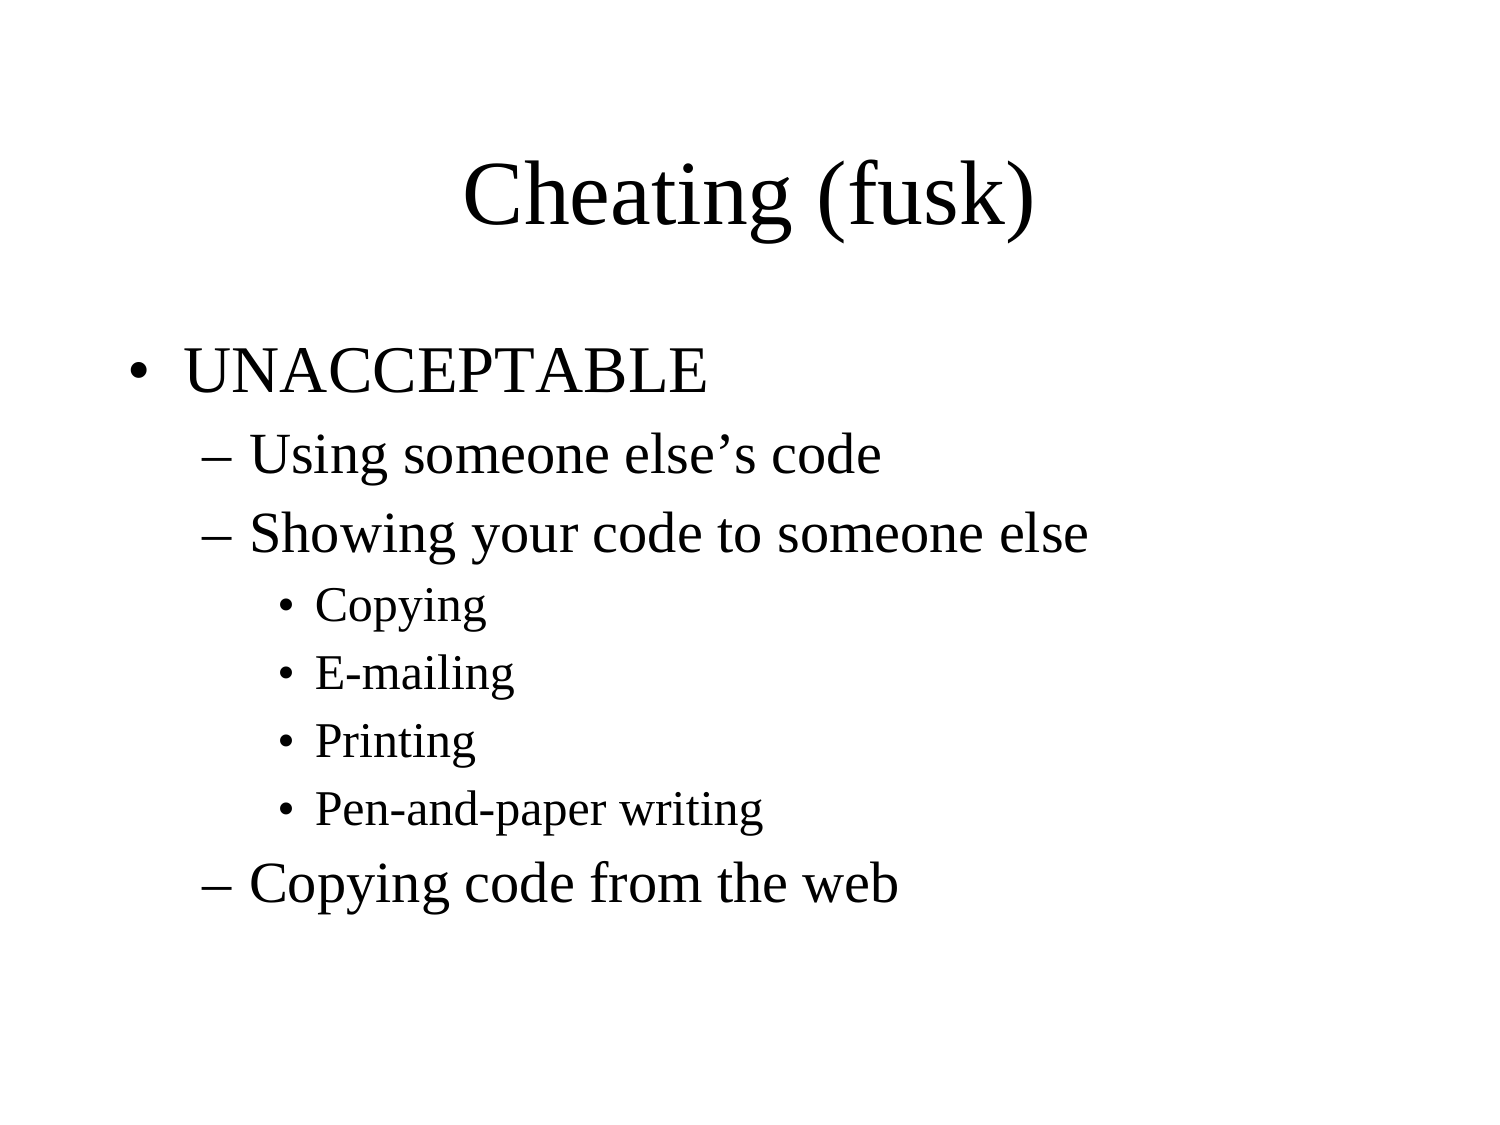

# Cheating (fusk)
UNACCEPTABLE
Using someone else’s code
Showing your code to someone else
Copying
E-mailing
Printing
Pen-and-paper writing
Copying code from the web